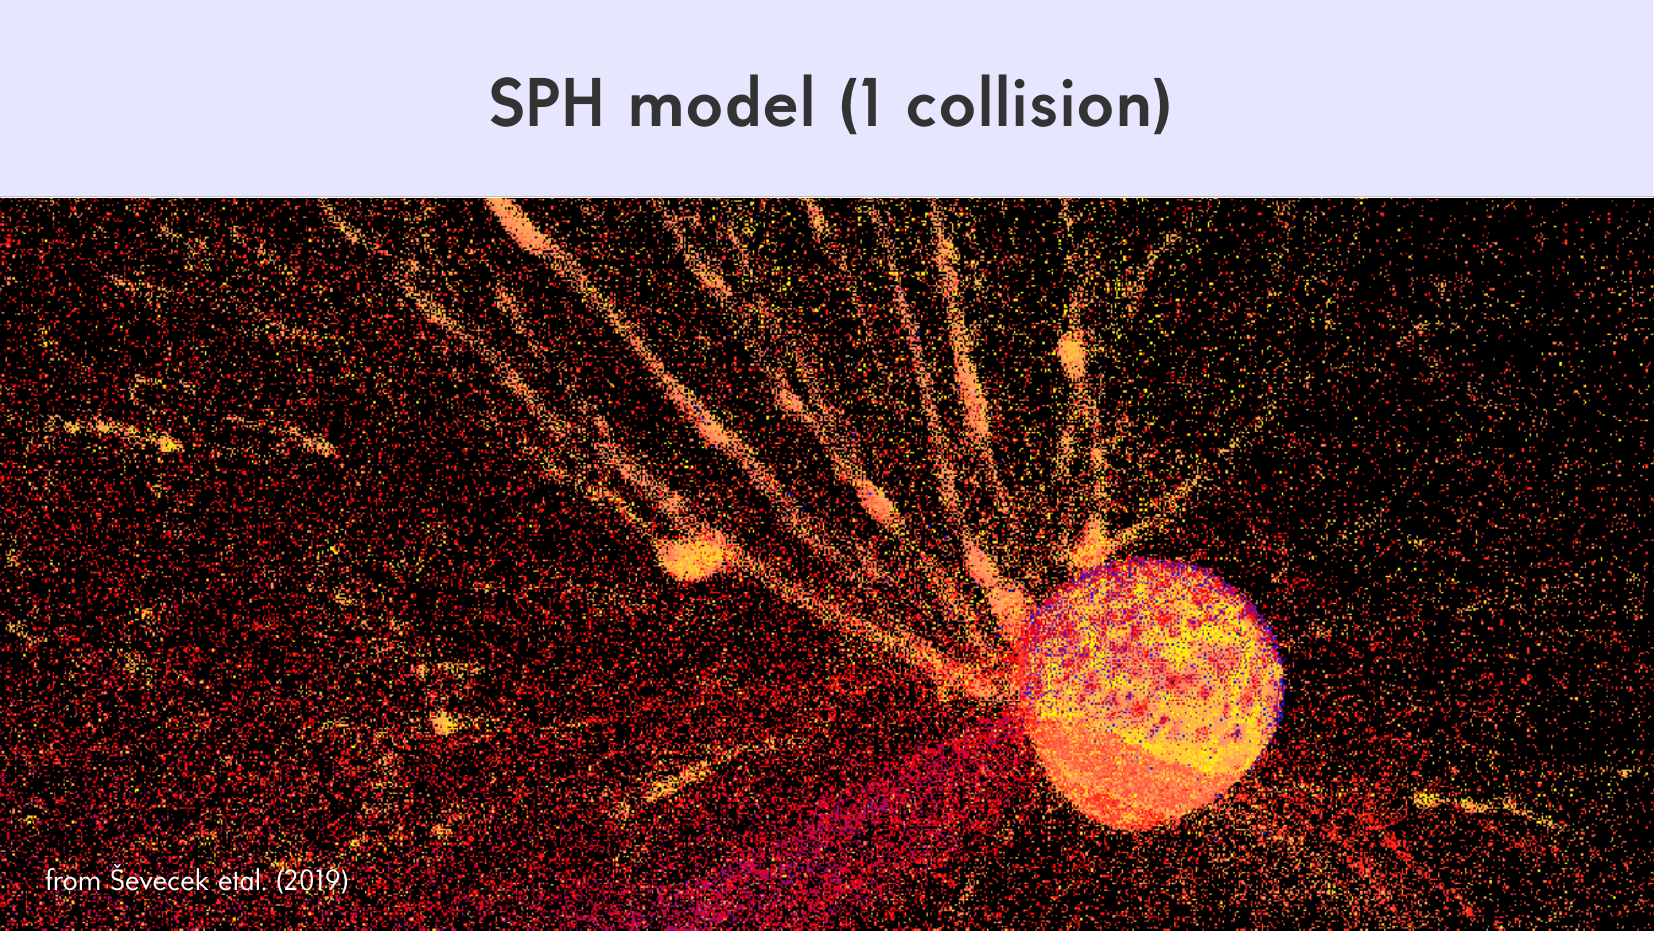

# SPH model (1 collision)
from Ševecek etal. (2019)